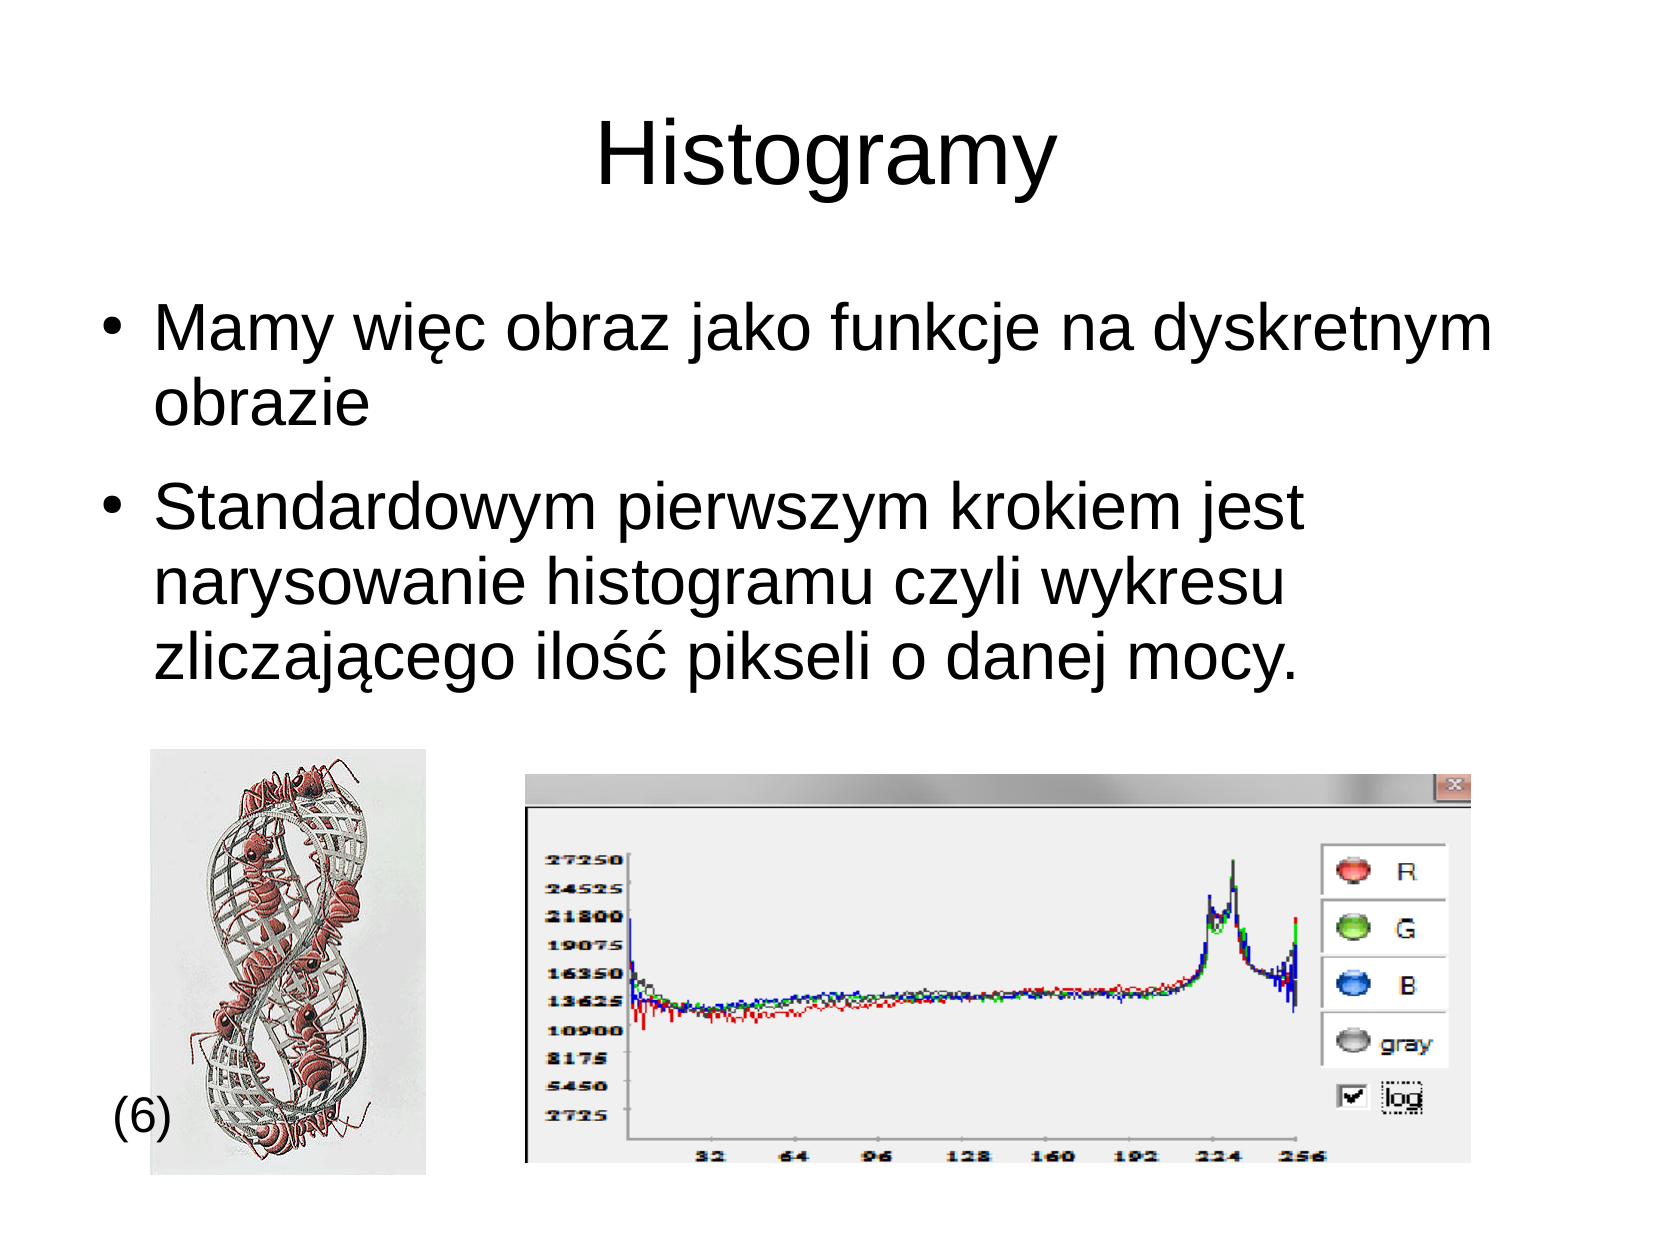

# Histogramy
Mamy więc obraz jako funkcje na dyskretnym obrazie
Standardowym pierwszym krokiem jest narysowanie histogramu czyli wykresu zliczającego ilość pikseli o danej mocy.
(6)